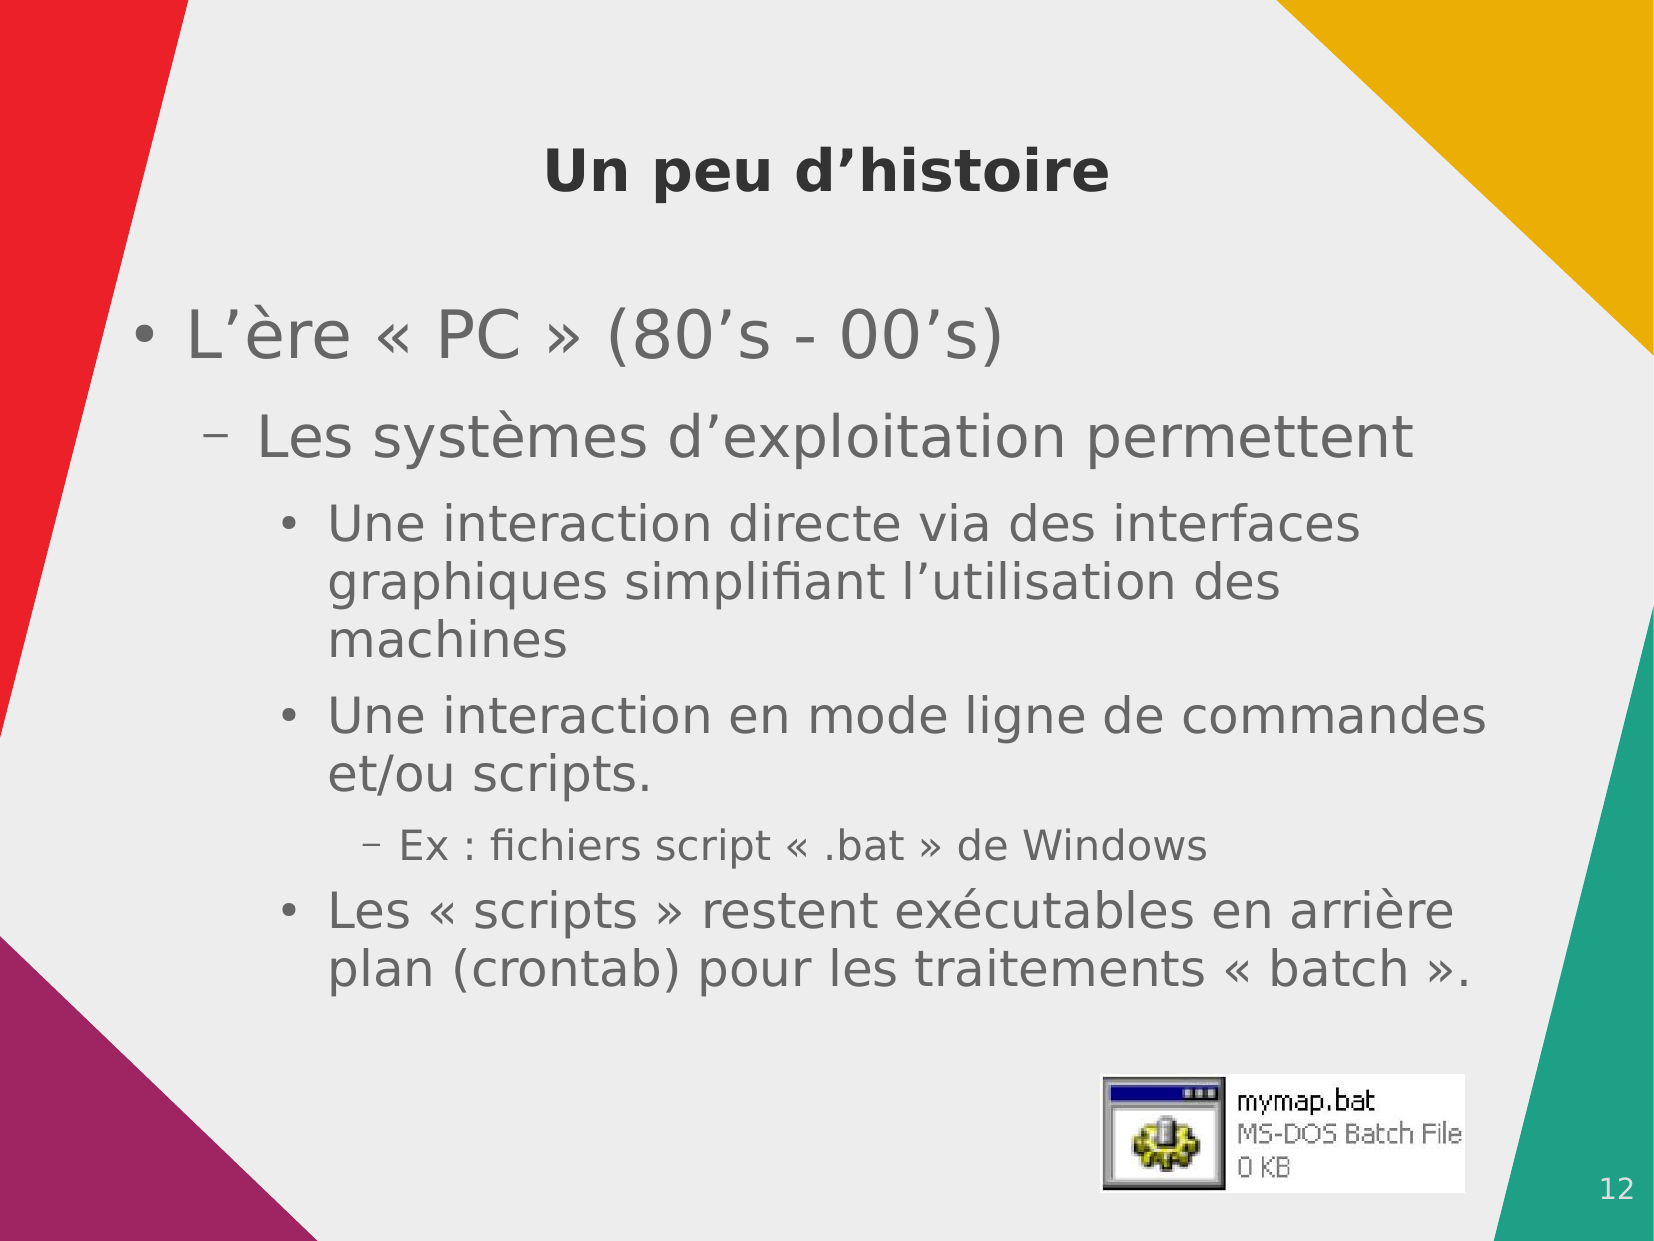

# Un peu d’histoire
L’ère « PC » (80’s - 00’s)
Les systèmes d’exploitation permettent
Une interaction directe via des interfaces graphiques simplifiant l’utilisation des machines
Une interaction en mode ligne de commandes et/ou scripts.
Ex : fichiers script « .bat » de Windows
Les « scripts » restent exécutables en arrière plan (crontab) pour les traitements « batch ».
12